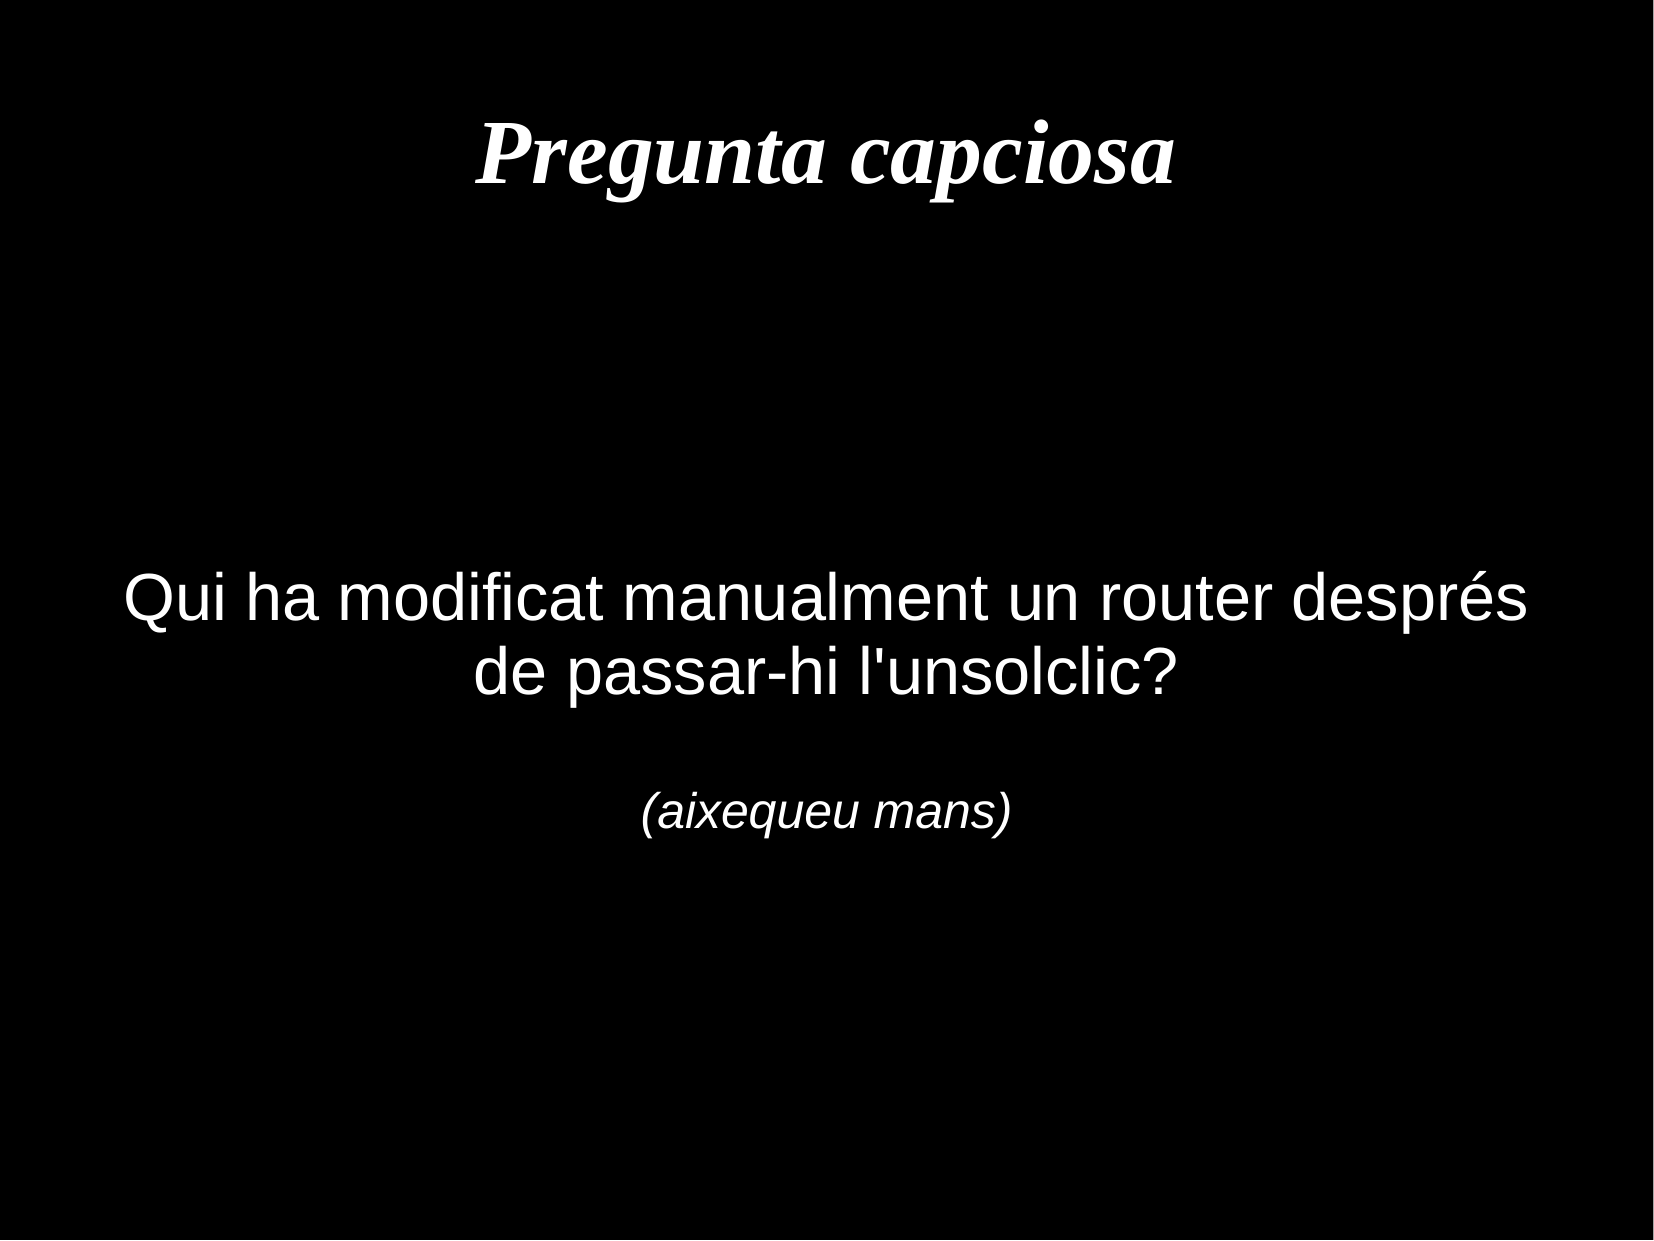

# Pregunta capciosa
Qui ha modificat manualment un router després de passar-hi l'unsolclic?
(aixequeu mans)